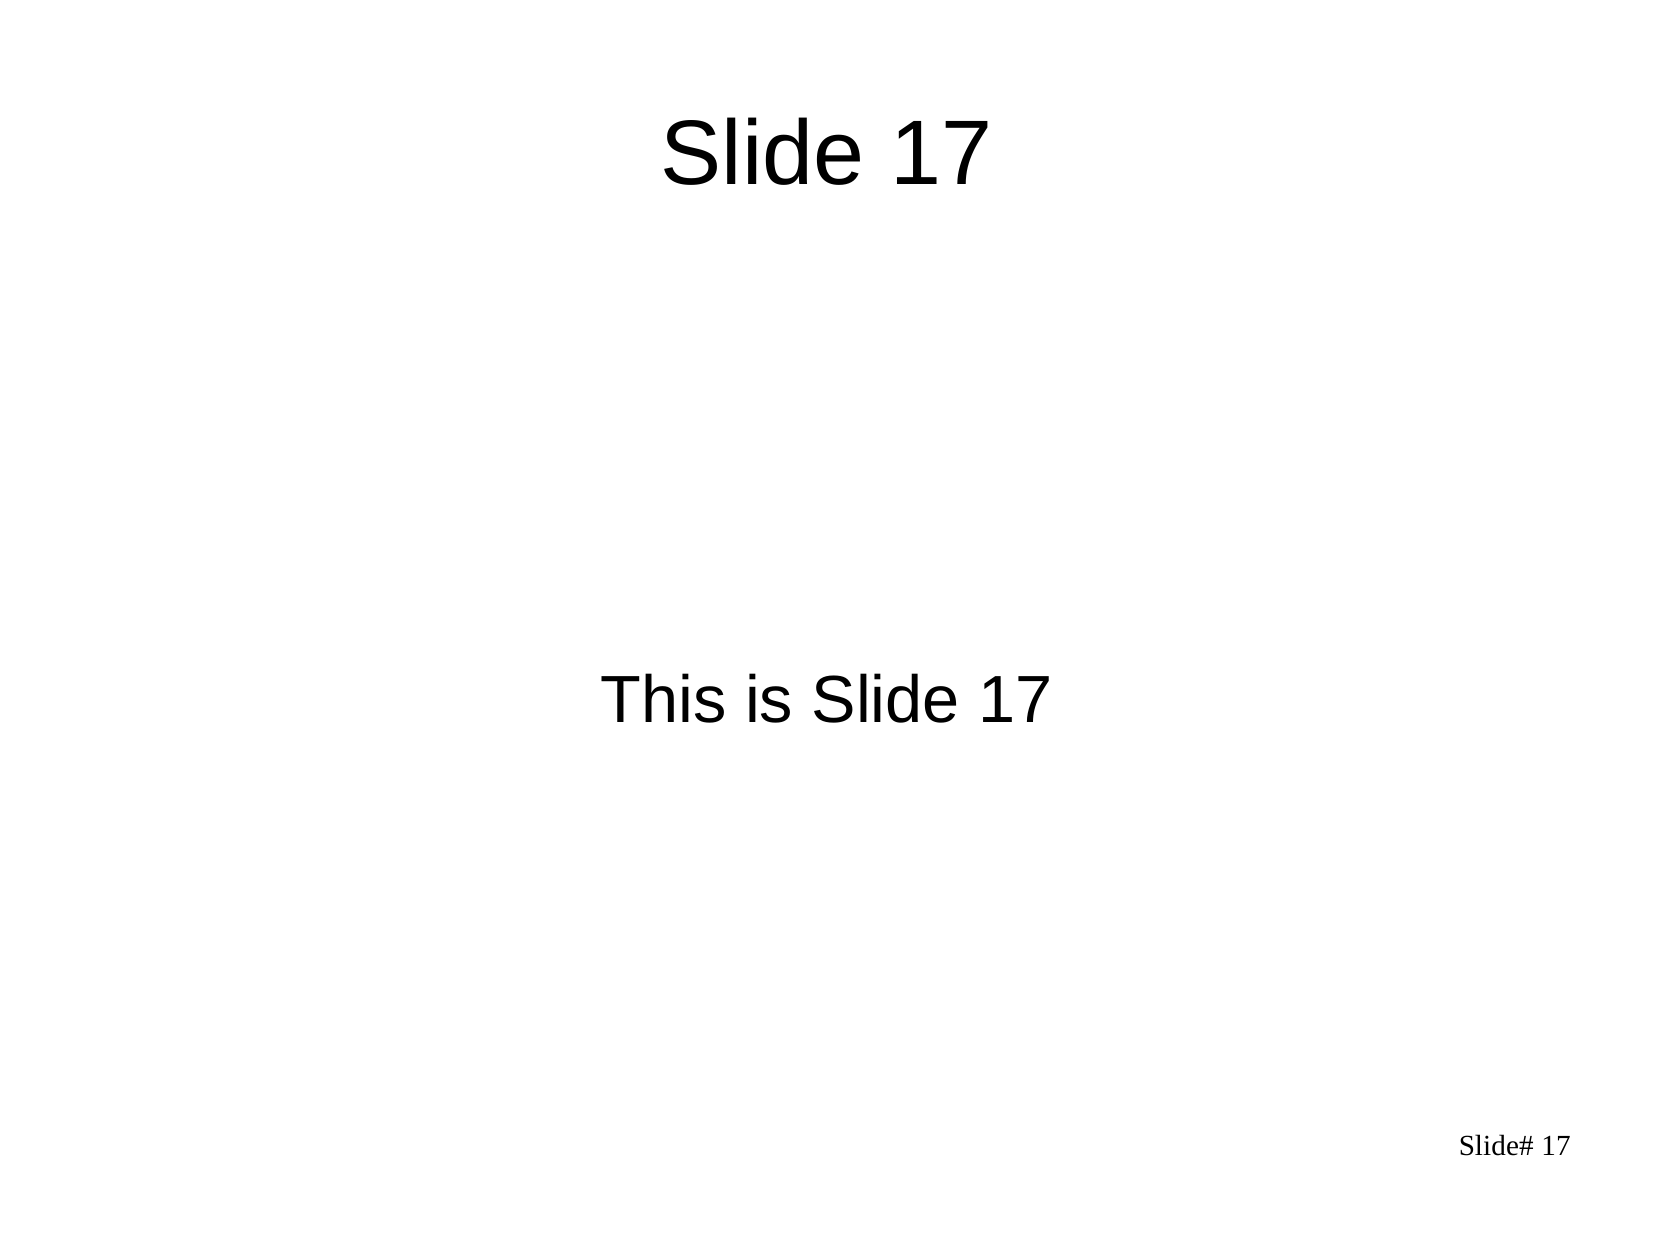

# Slide 17
This is Slide 17
17